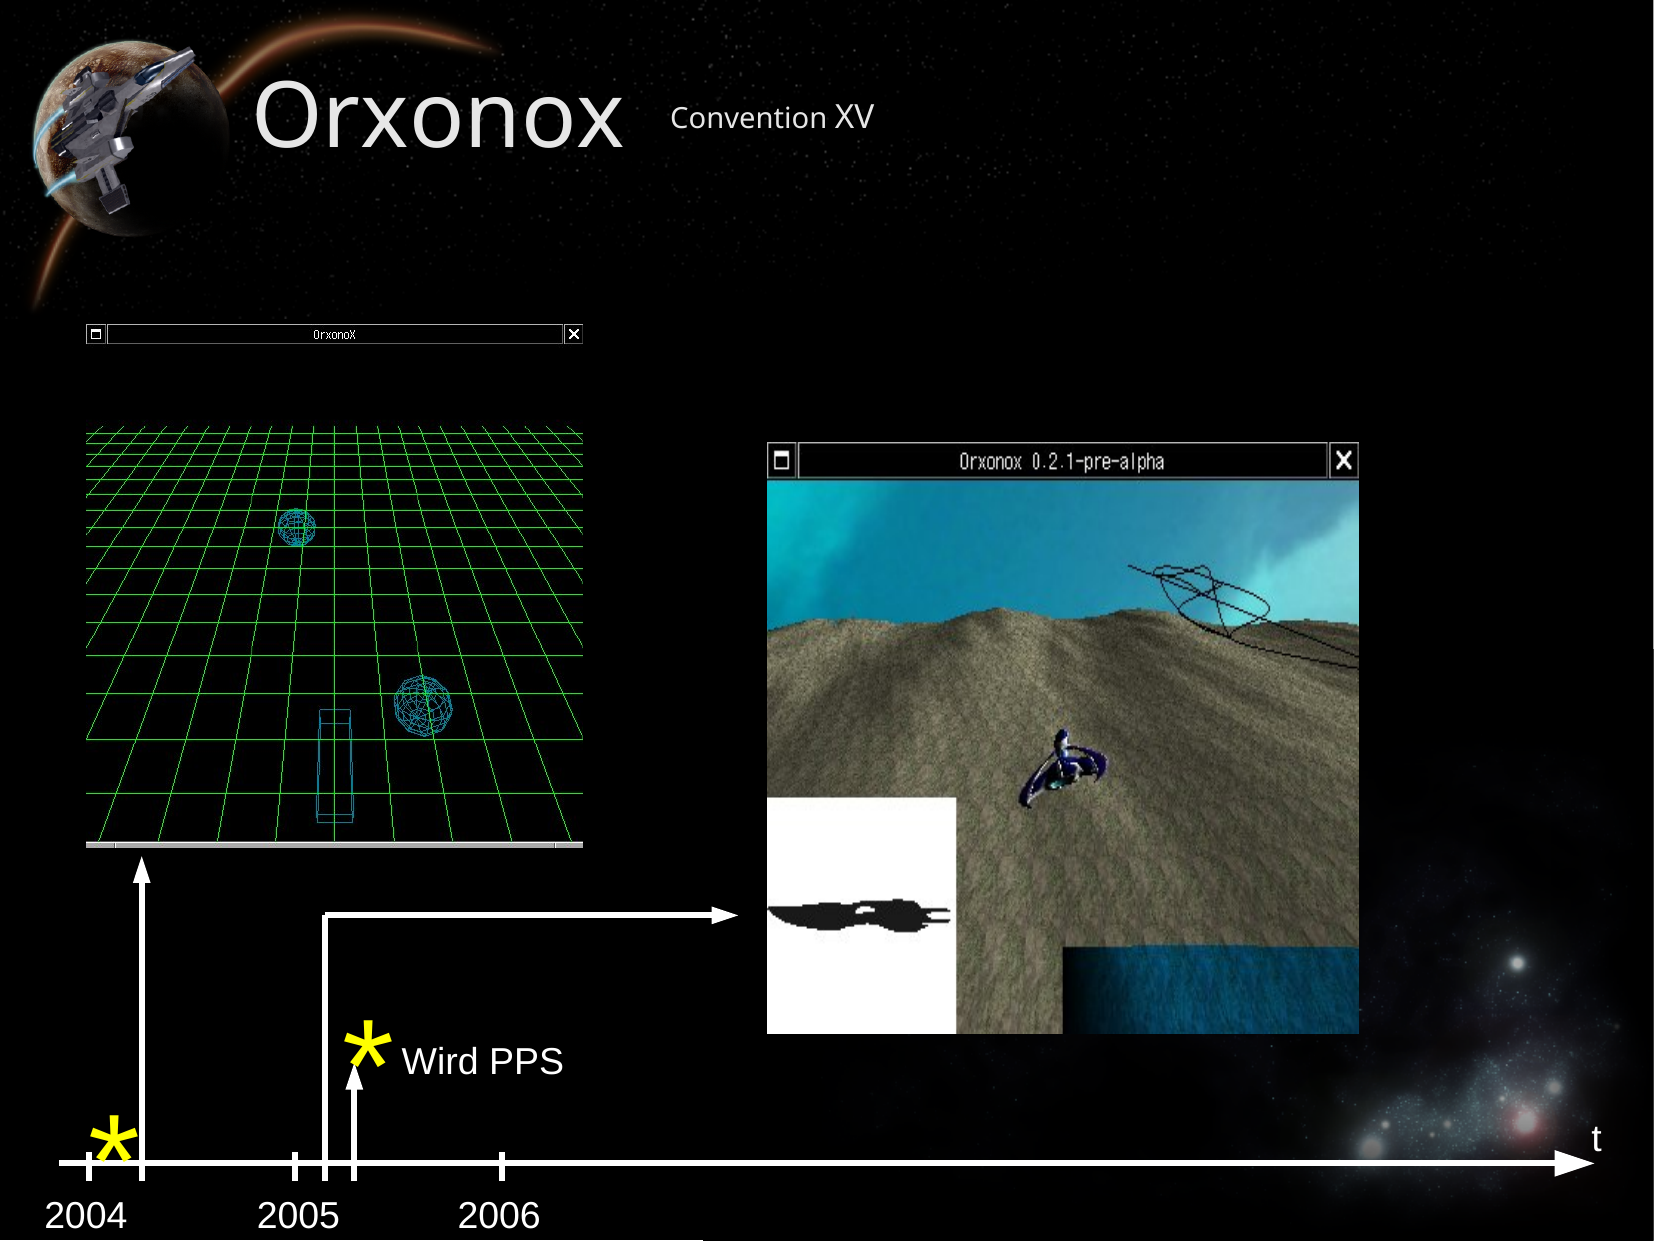

*
Wird PPS
*
t
2004
2005
2006